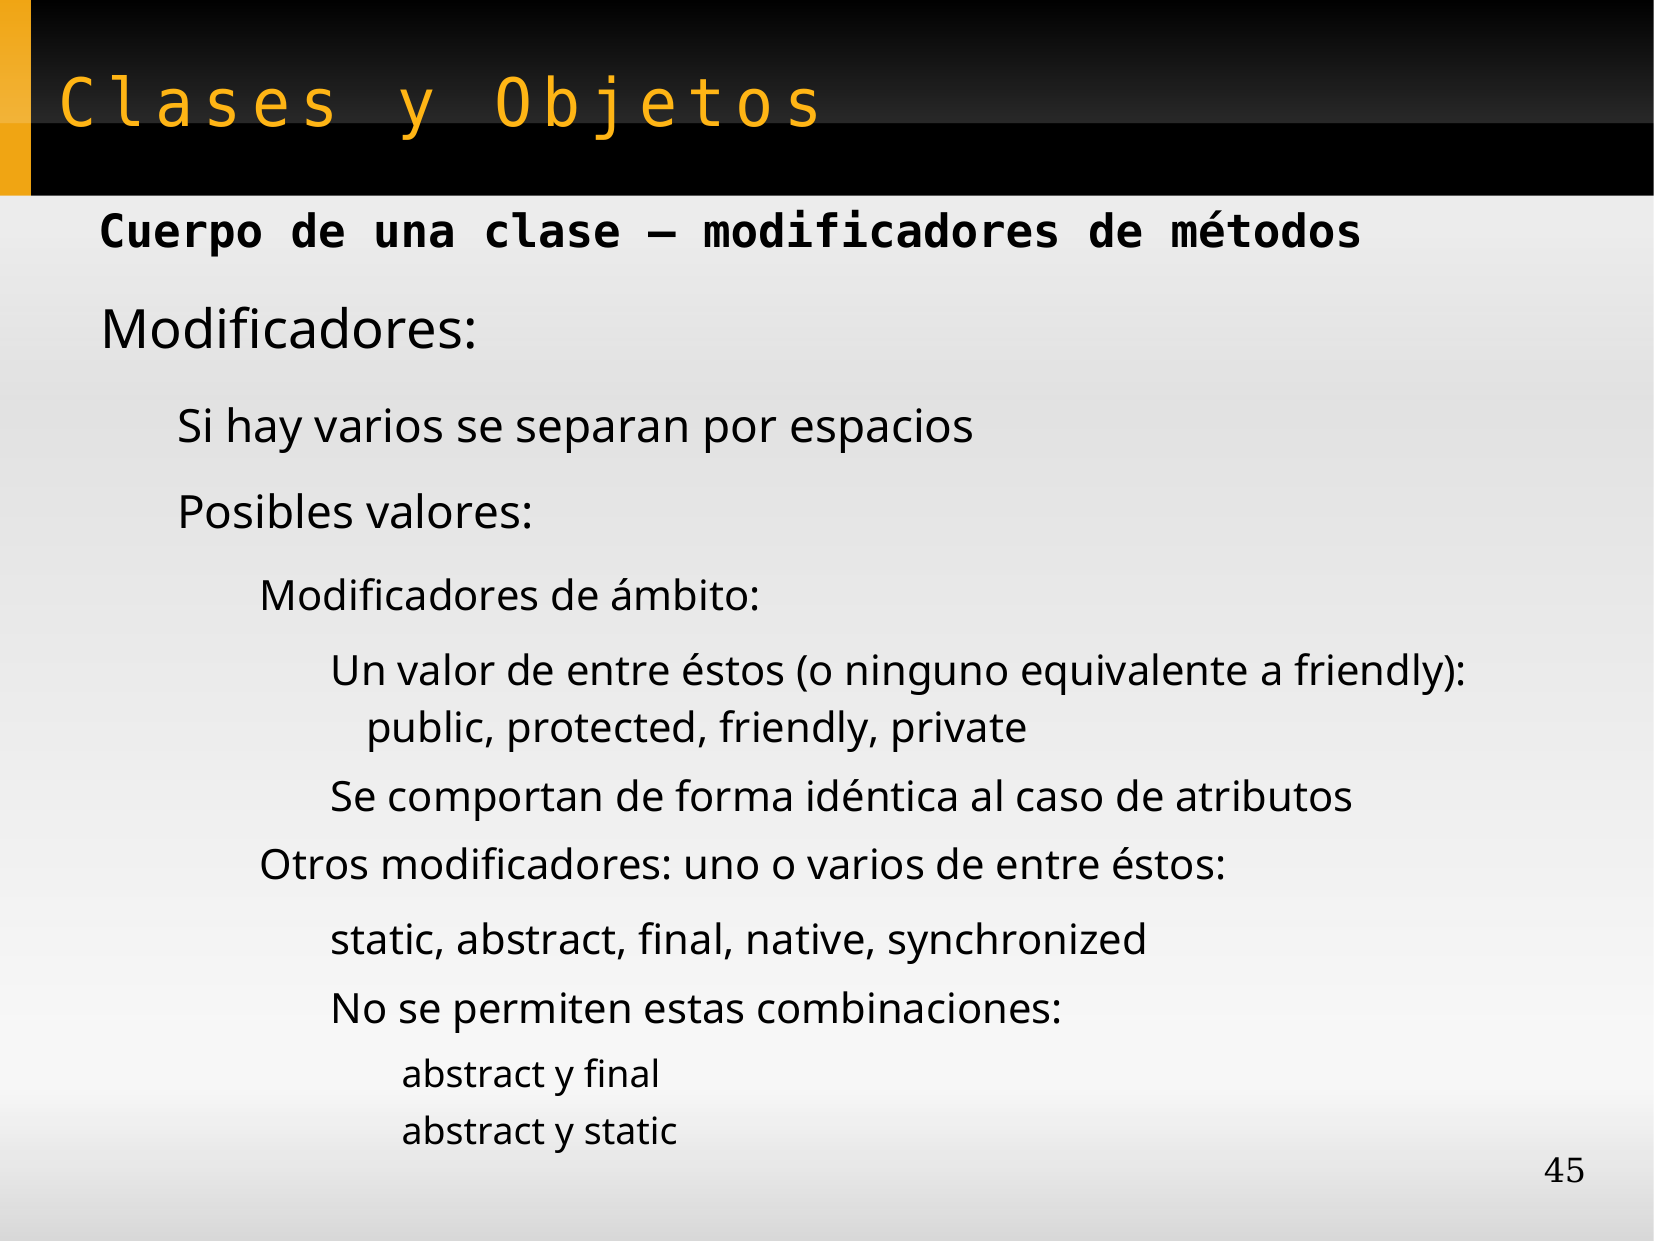

# Clases y Objetos
Cuerpo de una clase – modificadores de métodos
Modificadores:
Si hay varios se separan por espacios
Posibles valores:
Modificadores de ámbito:
Un valor de entre éstos (o ninguno equivalente a friendly):
public, protected, friendly, private
Se comportan de forma idéntica al caso de atributos
Otros modificadores: uno o varios de entre éstos:
static, abstract, final, native, synchronized
No se permiten estas combinaciones:
abstract y final
abstract y static
45